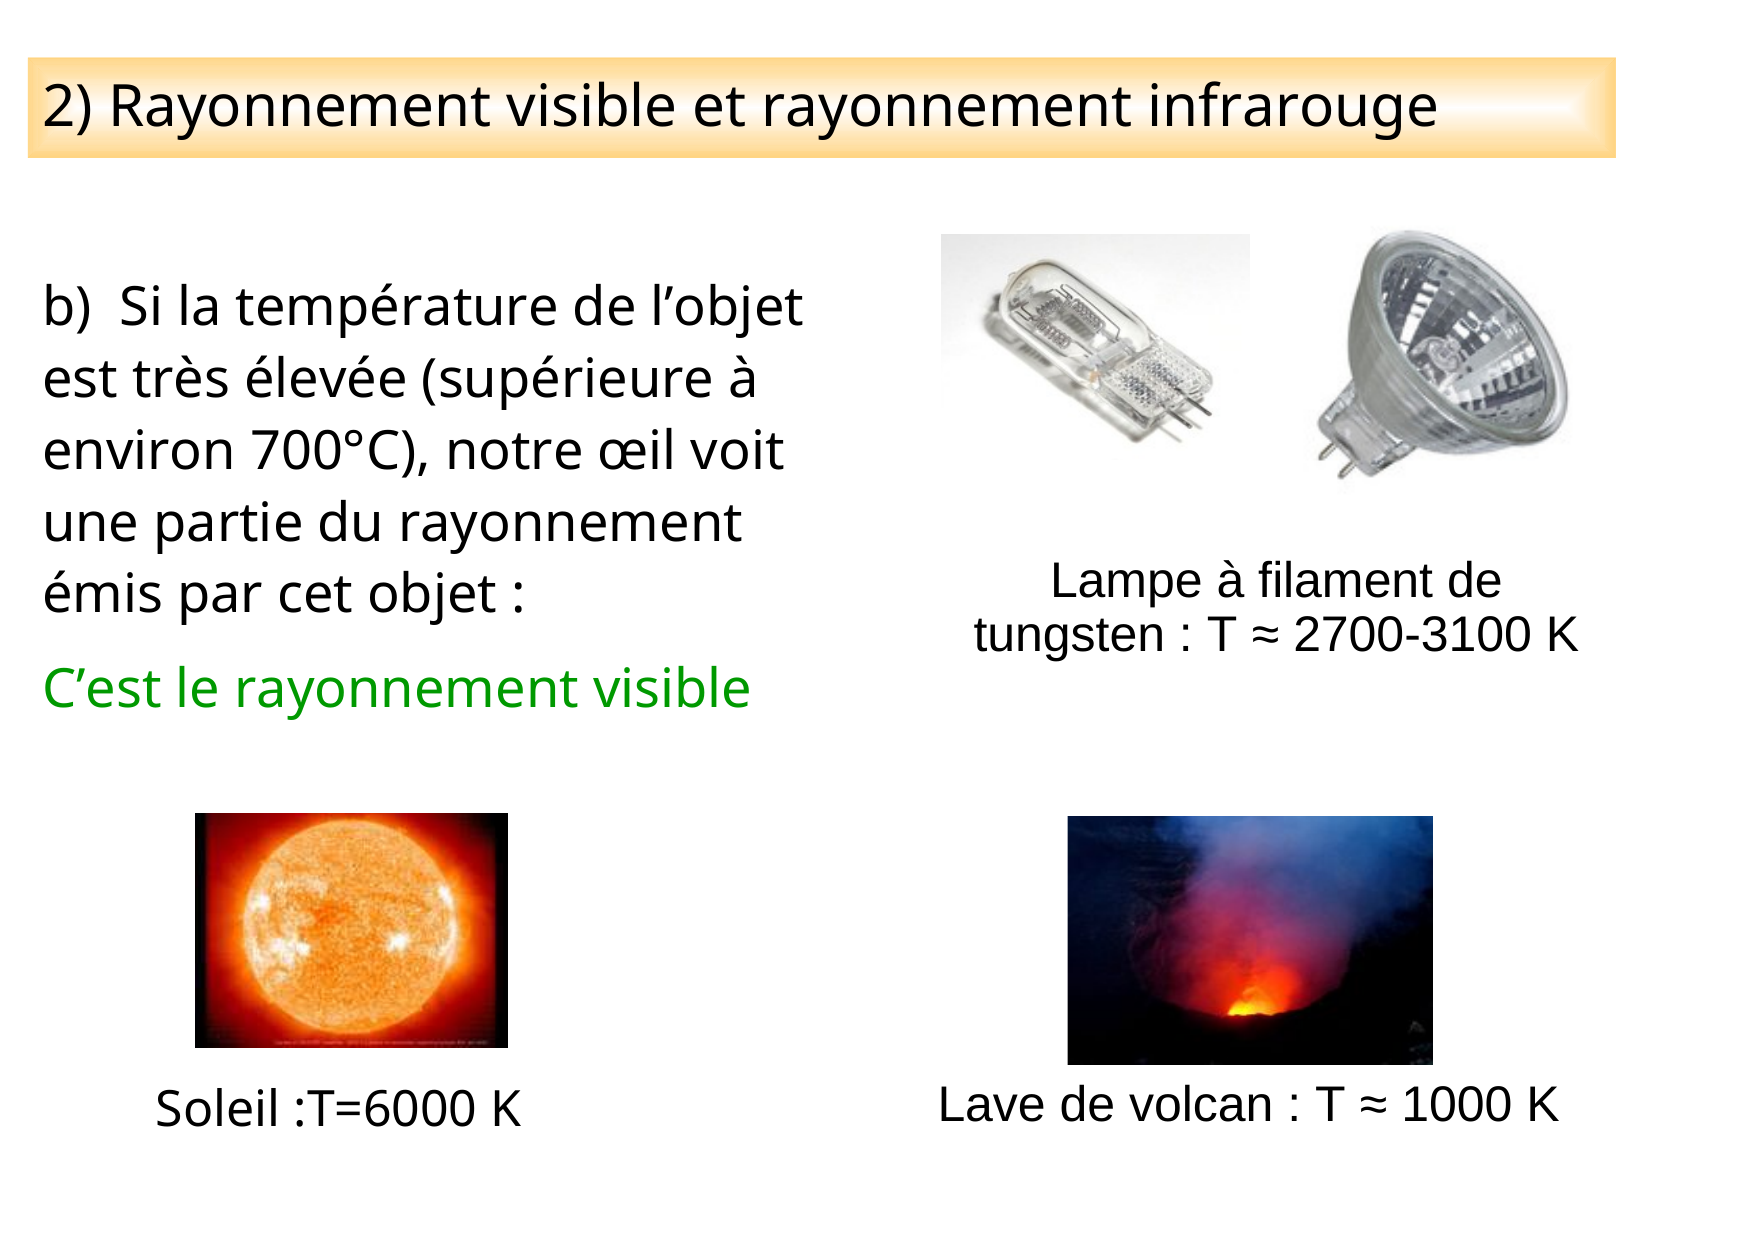

2) Rayonnement visible et rayonnement infrarouge
b) Si la température de l’objet est très élevée (supérieure à environ 700°C), notre œil voit une partie du rayonnement émis par cet objet :
C’est le rayonnement visible
Lampe à filament de tungsten : T ≈ 2700-3100 K
Soleil :T=6000 K
Lave de volcan : T ≈ 1000 K